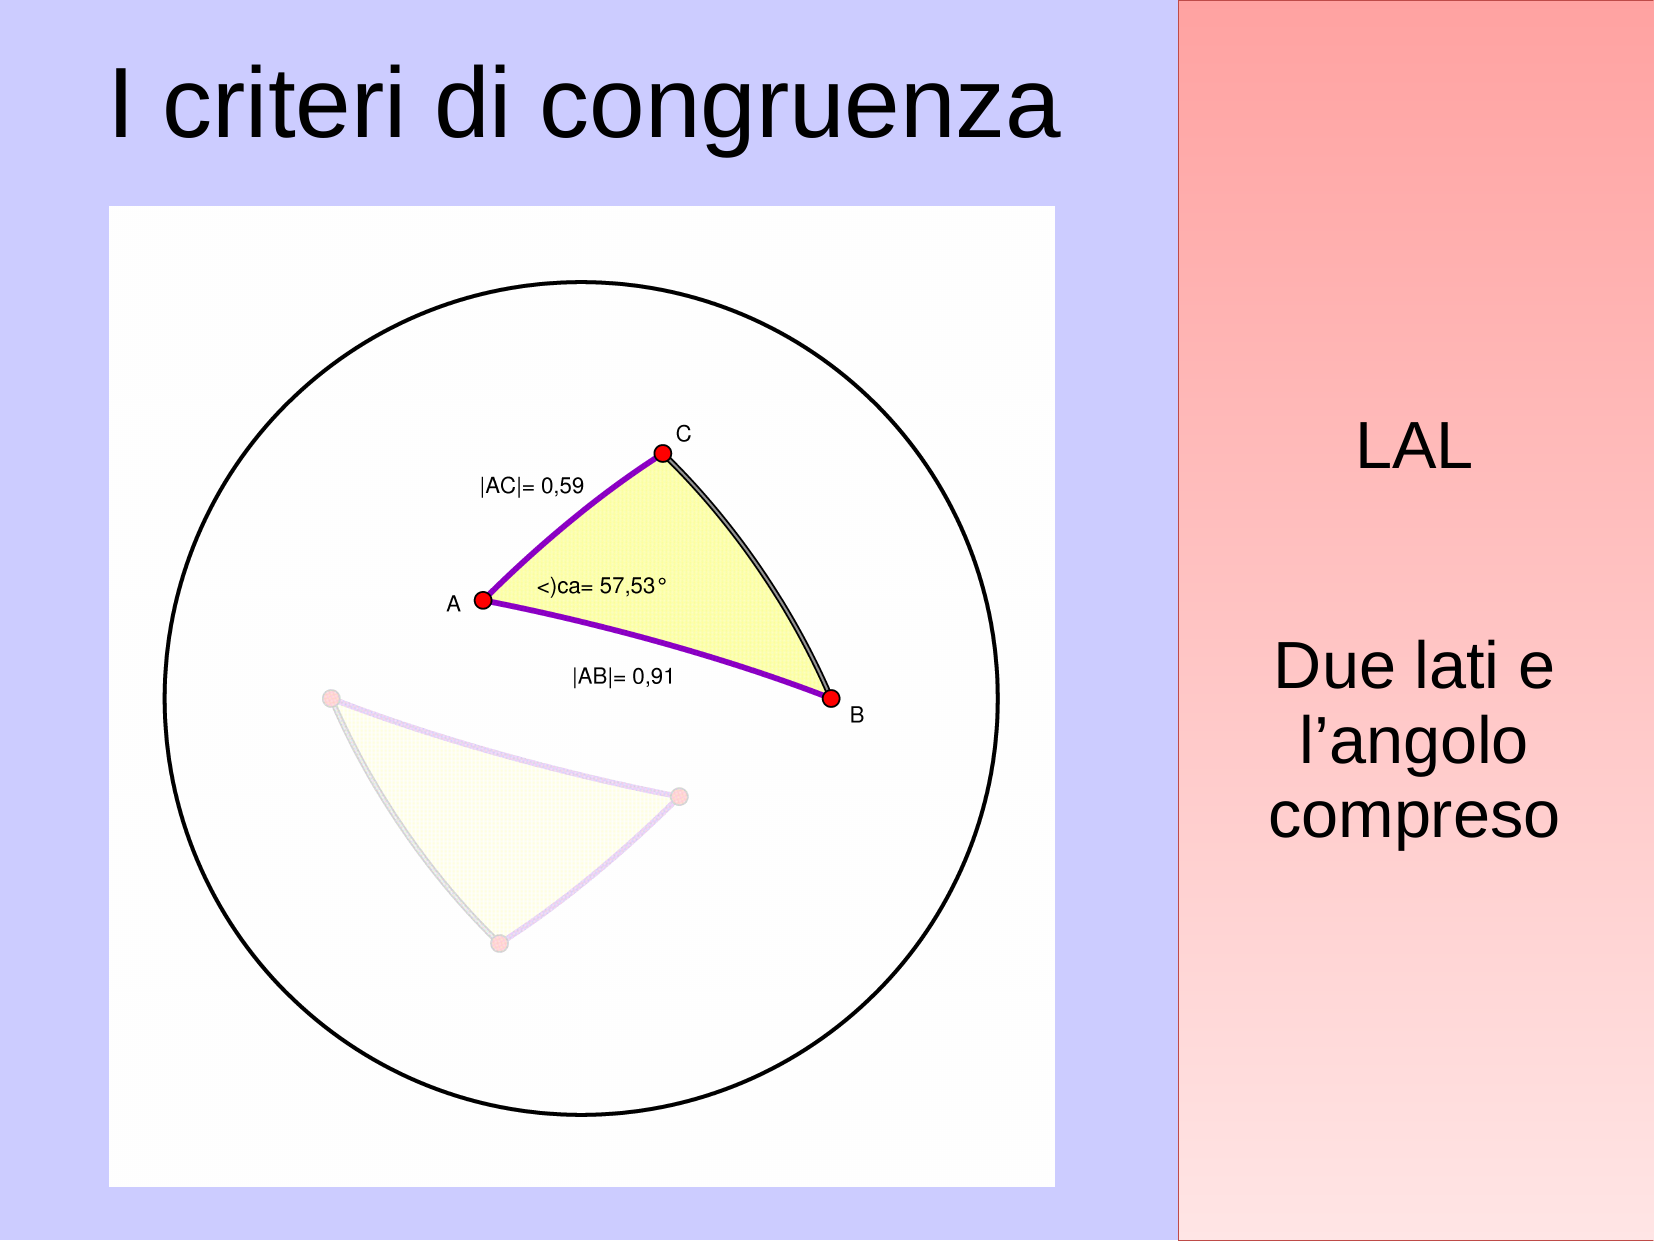

I criteri di congruenza
LAL
Due lati e l’angolo compreso